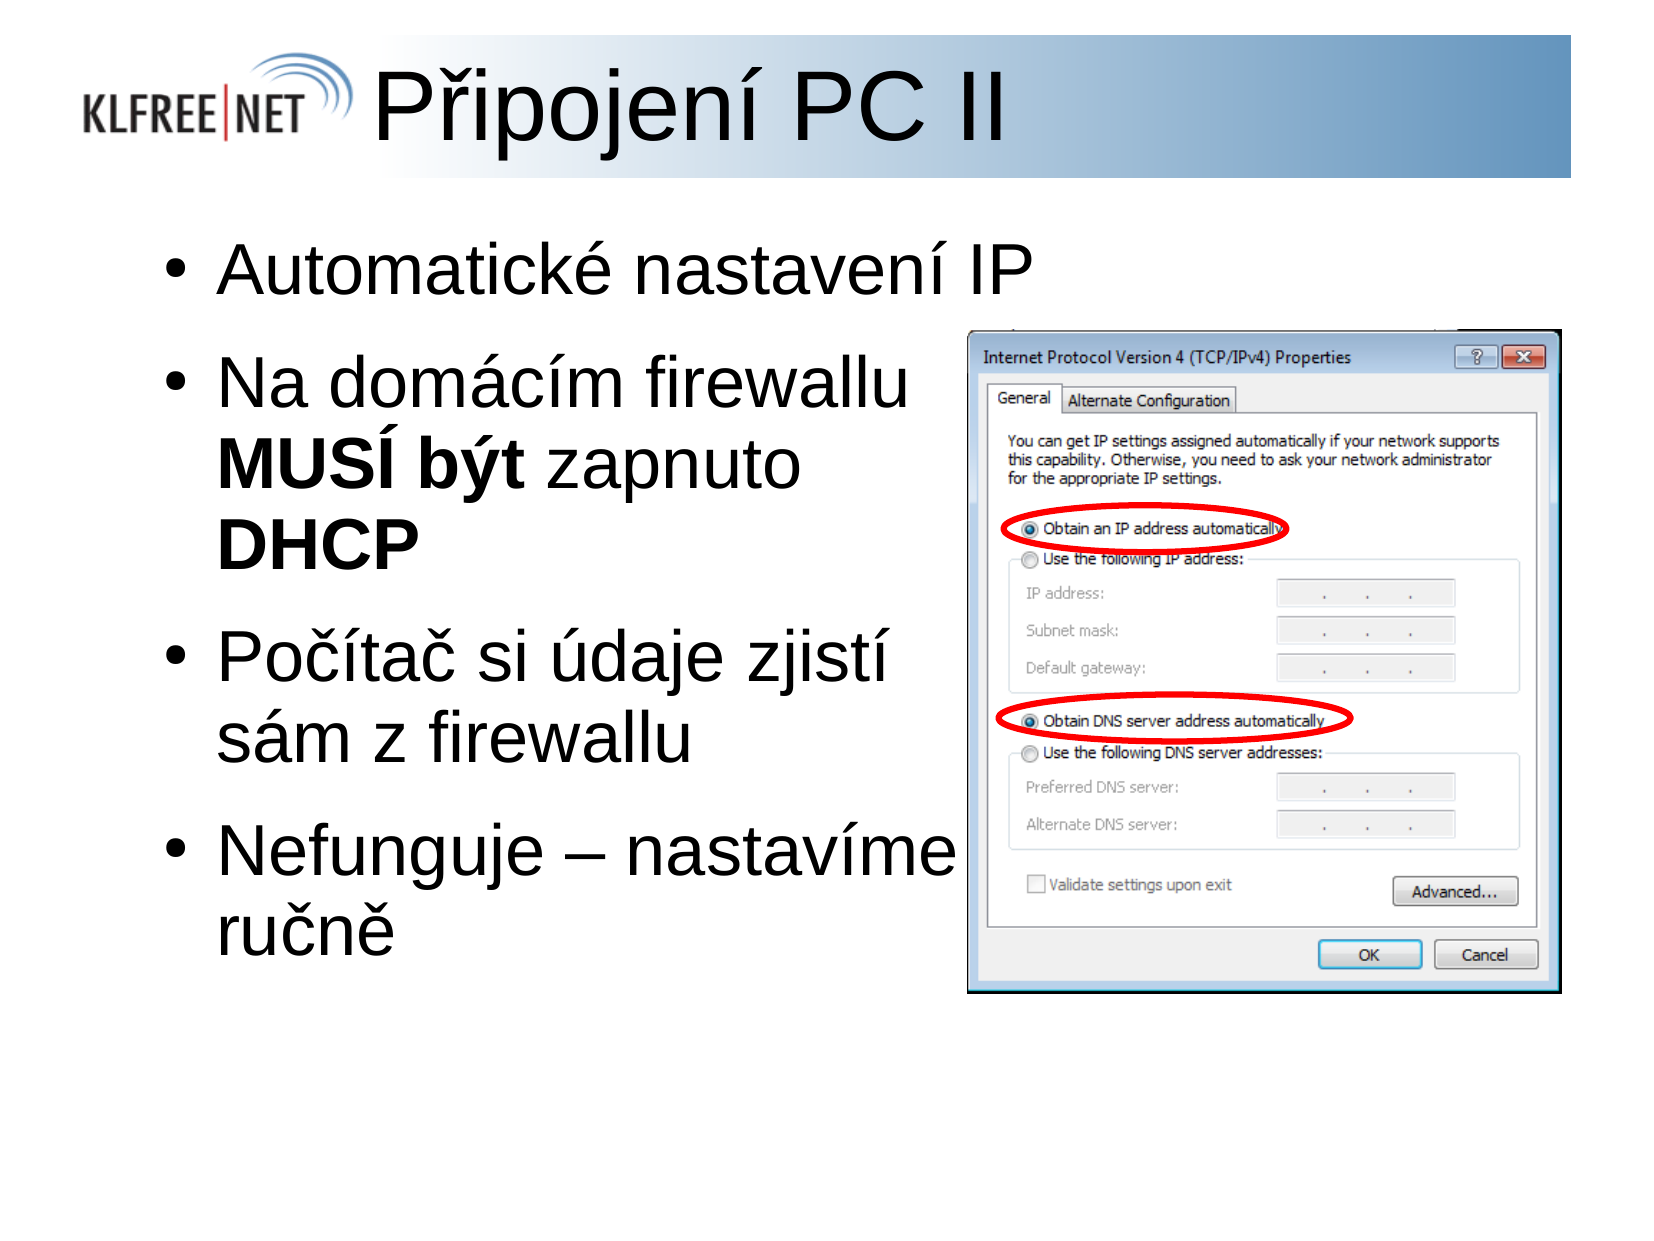

# Připojení PC II
Automatické nastavení IP
Na domácím firewallu
MUSÍ být zapnuto
DHCP
Počítač si údaje zjistí
sám z firewallu
Nefunguje – nastavíme
ručně